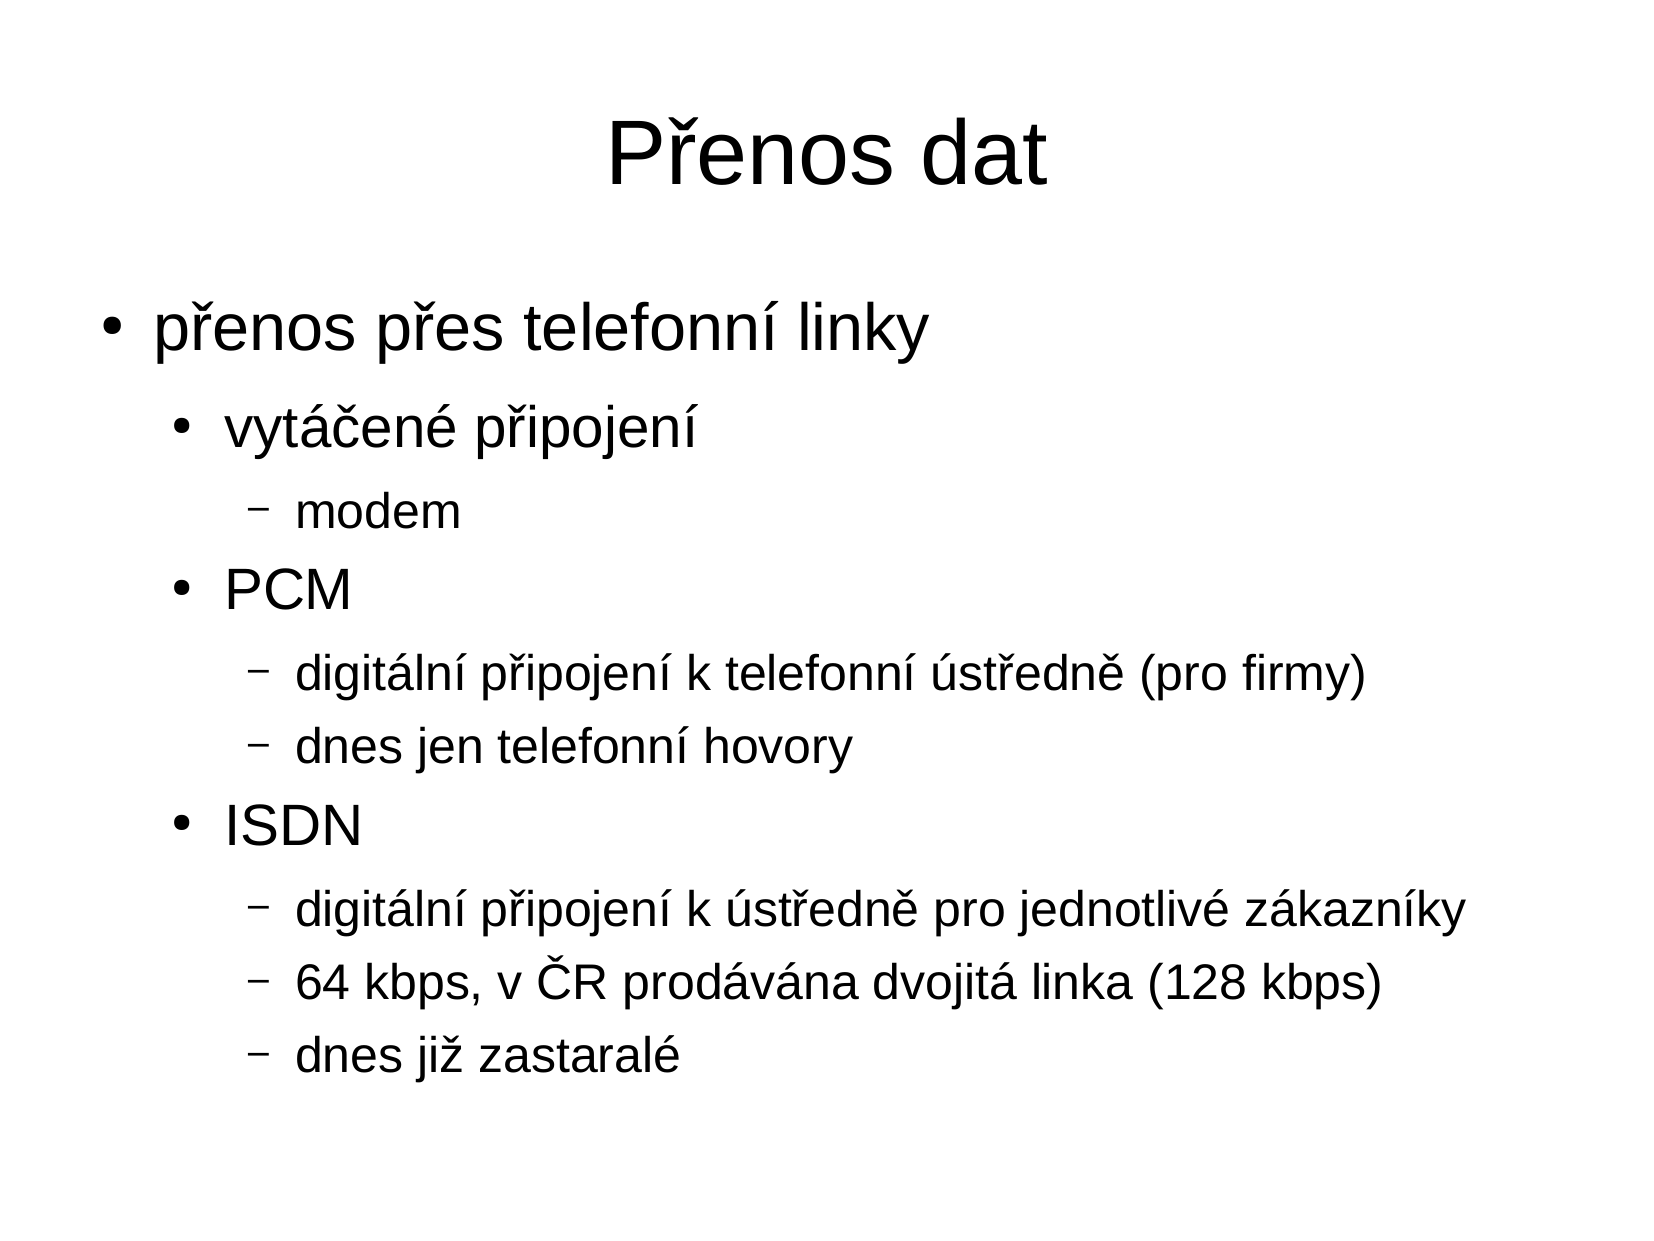

# Přenos dat
přenos přes telefonní linky
vytáčené připojení
modem
PCM
digitální připojení k telefonní ústředně (pro firmy)
dnes jen telefonní hovory
ISDN
digitální připojení k ústředně pro jednotlivé zákazníky
64 kbps, v ČR prodávána dvojitá linka (128 kbps)
dnes již zastaralé